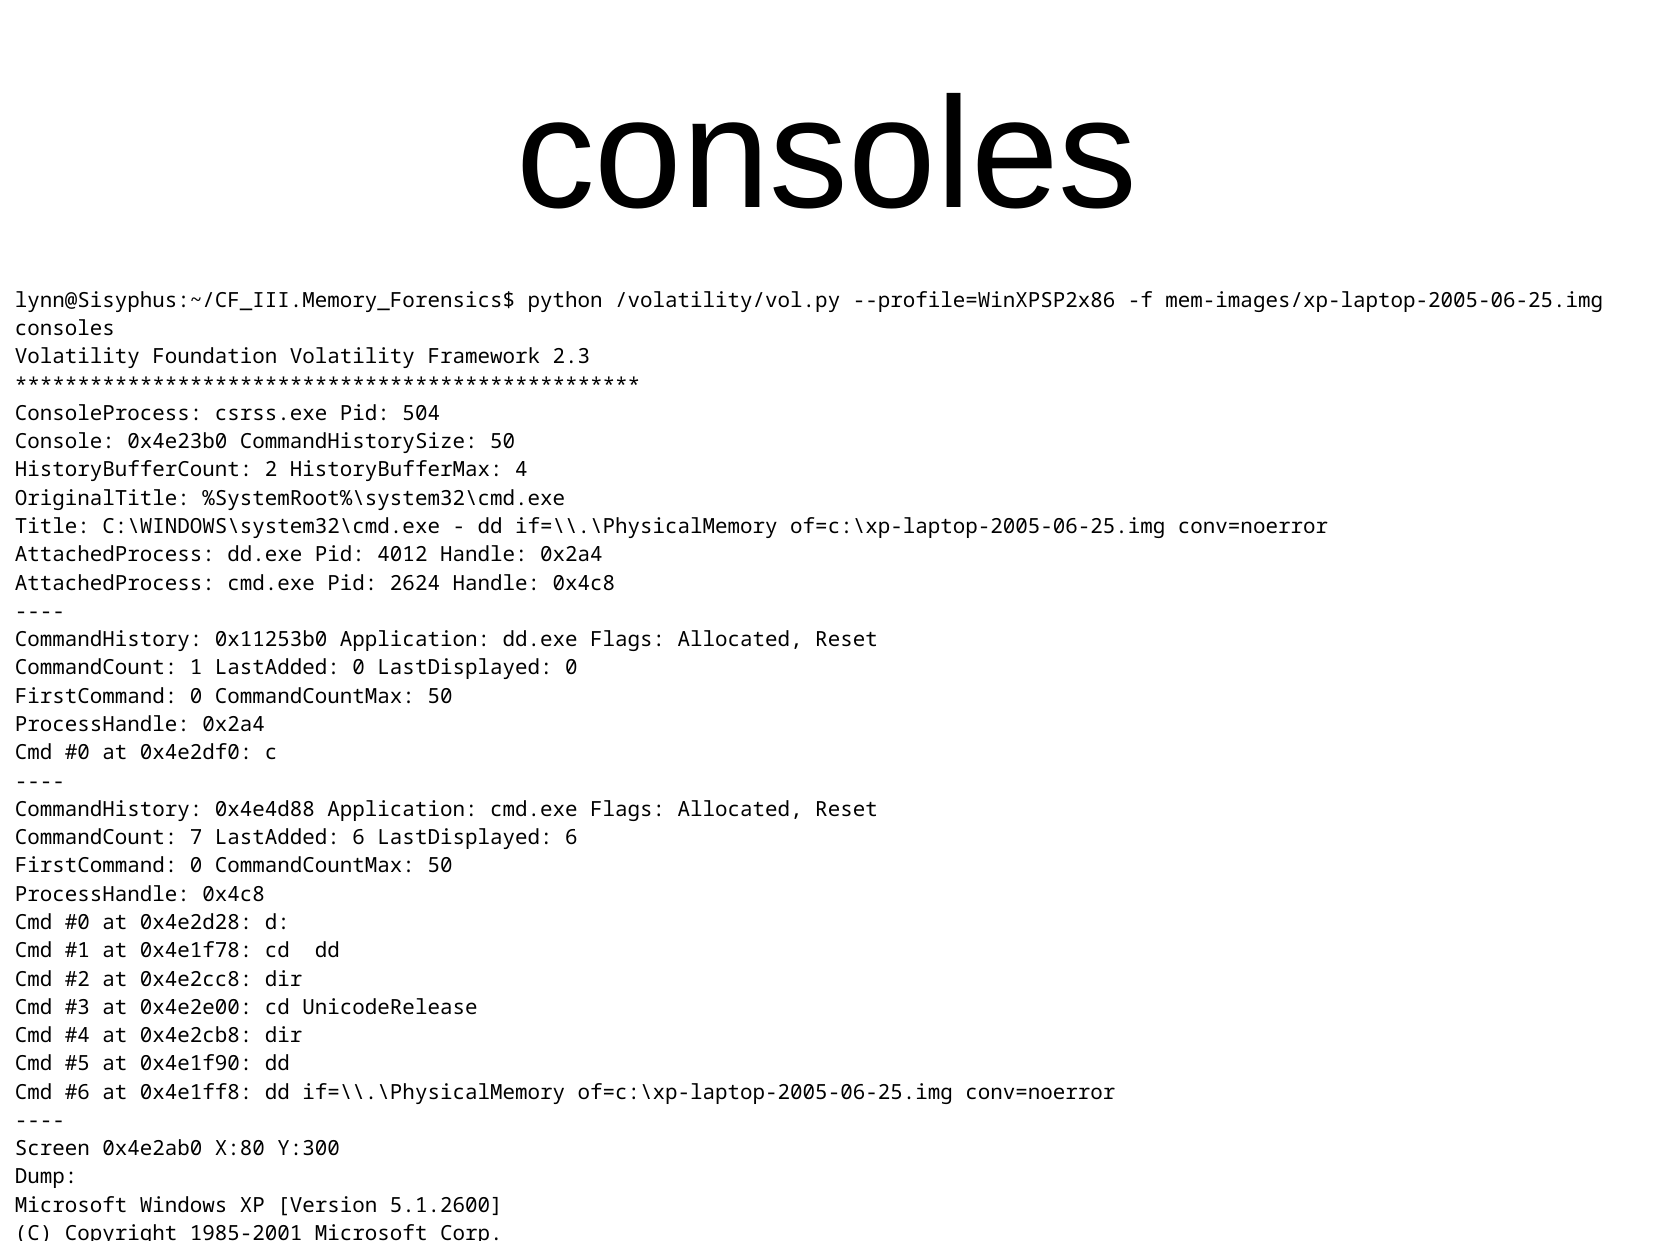

# consoles
lynn@Sisyphus:~/CF_III.Memory_Forensics$ python /volatility/vol.py --profile=WinXPSP2x86 -f mem-images/xp-laptop-2005-06-25.img consoles
Volatility Foundation Volatility Framework 2.3
**************************************************
ConsoleProcess: csrss.exe Pid: 504
Console: 0x4e23b0 CommandHistorySize: 50
HistoryBufferCount: 2 HistoryBufferMax: 4
OriginalTitle: %SystemRoot%\system32\cmd.exe
Title: C:\WINDOWS\system32\cmd.exe - dd if=\\.\PhysicalMemory of=c:\xp-laptop-2005-06-25.img conv=noerror
AttachedProcess: dd.exe Pid: 4012 Handle: 0x2a4
AttachedProcess: cmd.exe Pid: 2624 Handle: 0x4c8
----
CommandHistory: 0x11253b0 Application: dd.exe Flags: Allocated, Reset
CommandCount: 1 LastAdded: 0 LastDisplayed: 0
FirstCommand: 0 CommandCountMax: 50
ProcessHandle: 0x2a4
Cmd #0 at 0x4e2df0: c
----
CommandHistory: 0x4e4d88 Application: cmd.exe Flags: Allocated, Reset
CommandCount: 7 LastAdded: 6 LastDisplayed: 6
FirstCommand: 0 CommandCountMax: 50
ProcessHandle: 0x4c8
Cmd #0 at 0x4e2d28: d:
Cmd #1 at 0x4e1f78: cd dd
Cmd #2 at 0x4e2cc8: dir
Cmd #3 at 0x4e2e00: cd UnicodeRelease
Cmd #4 at 0x4e2cb8: dir
Cmd #5 at 0x4e1f90: dd
Cmd #6 at 0x4e1ff8: dd if=\\.\PhysicalMemory of=c:\xp-laptop-2005-06-25.img conv=noerror
----
Screen 0x4e2ab0 X:80 Y:300
Dump:
Microsoft Windows XP [Version 5.1.2600]
(C) Copyright 1985-2001 Microsoft Corp.
C:\Documents and Settings\Sarah>d:
D:\>cd dd
D:\dd>dir
 Volume in drive D is KORNBLUM
 Volume Serial Number is D4A8-A3D7